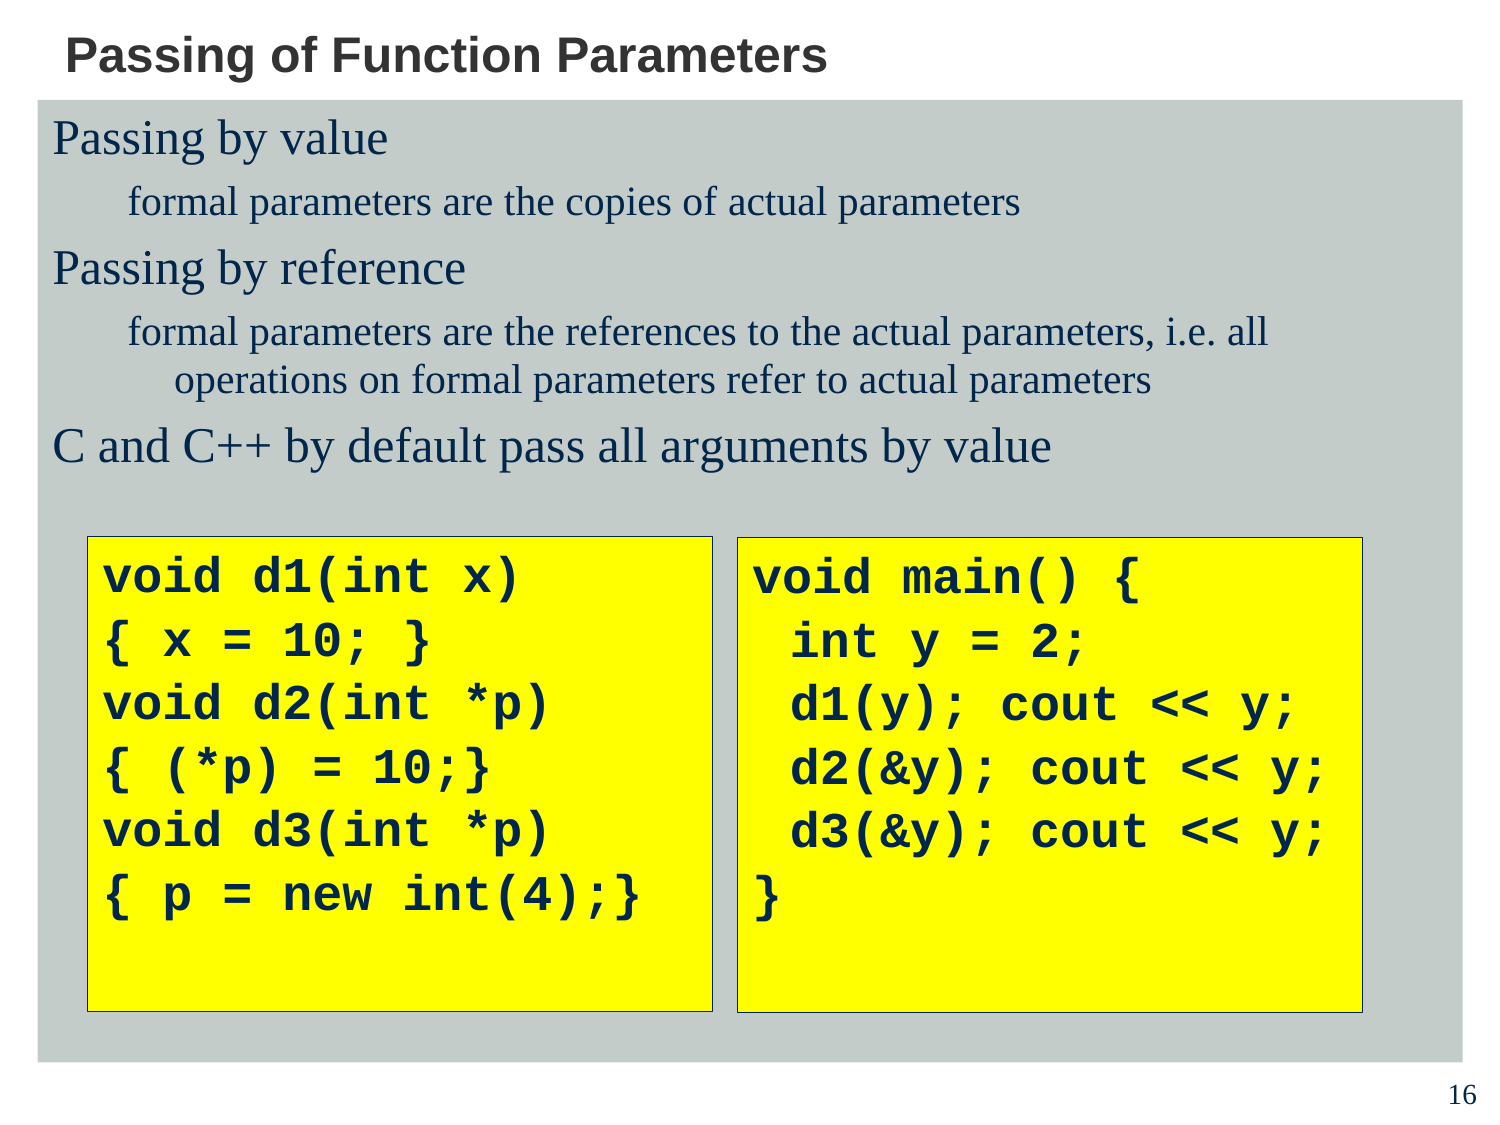

# Passing of Function Parameters
Passing by value
formal parameters are the copies of actual parameters
Passing by reference
formal parameters are the references to the actual parameters, i.e. all operations on formal parameters refer to actual parameters
C and C++ by default pass all arguments by value
void d1(int x)
{ x = 10; }
void d2(int *p)
{ (*p) = 10;}
void d3(int *p)
{ p = new int(4);}
void main() {
	int y = 2;
	d1(y); cout << y;
	d2(&y); cout << y;
	d3(&y); cout << y;
}